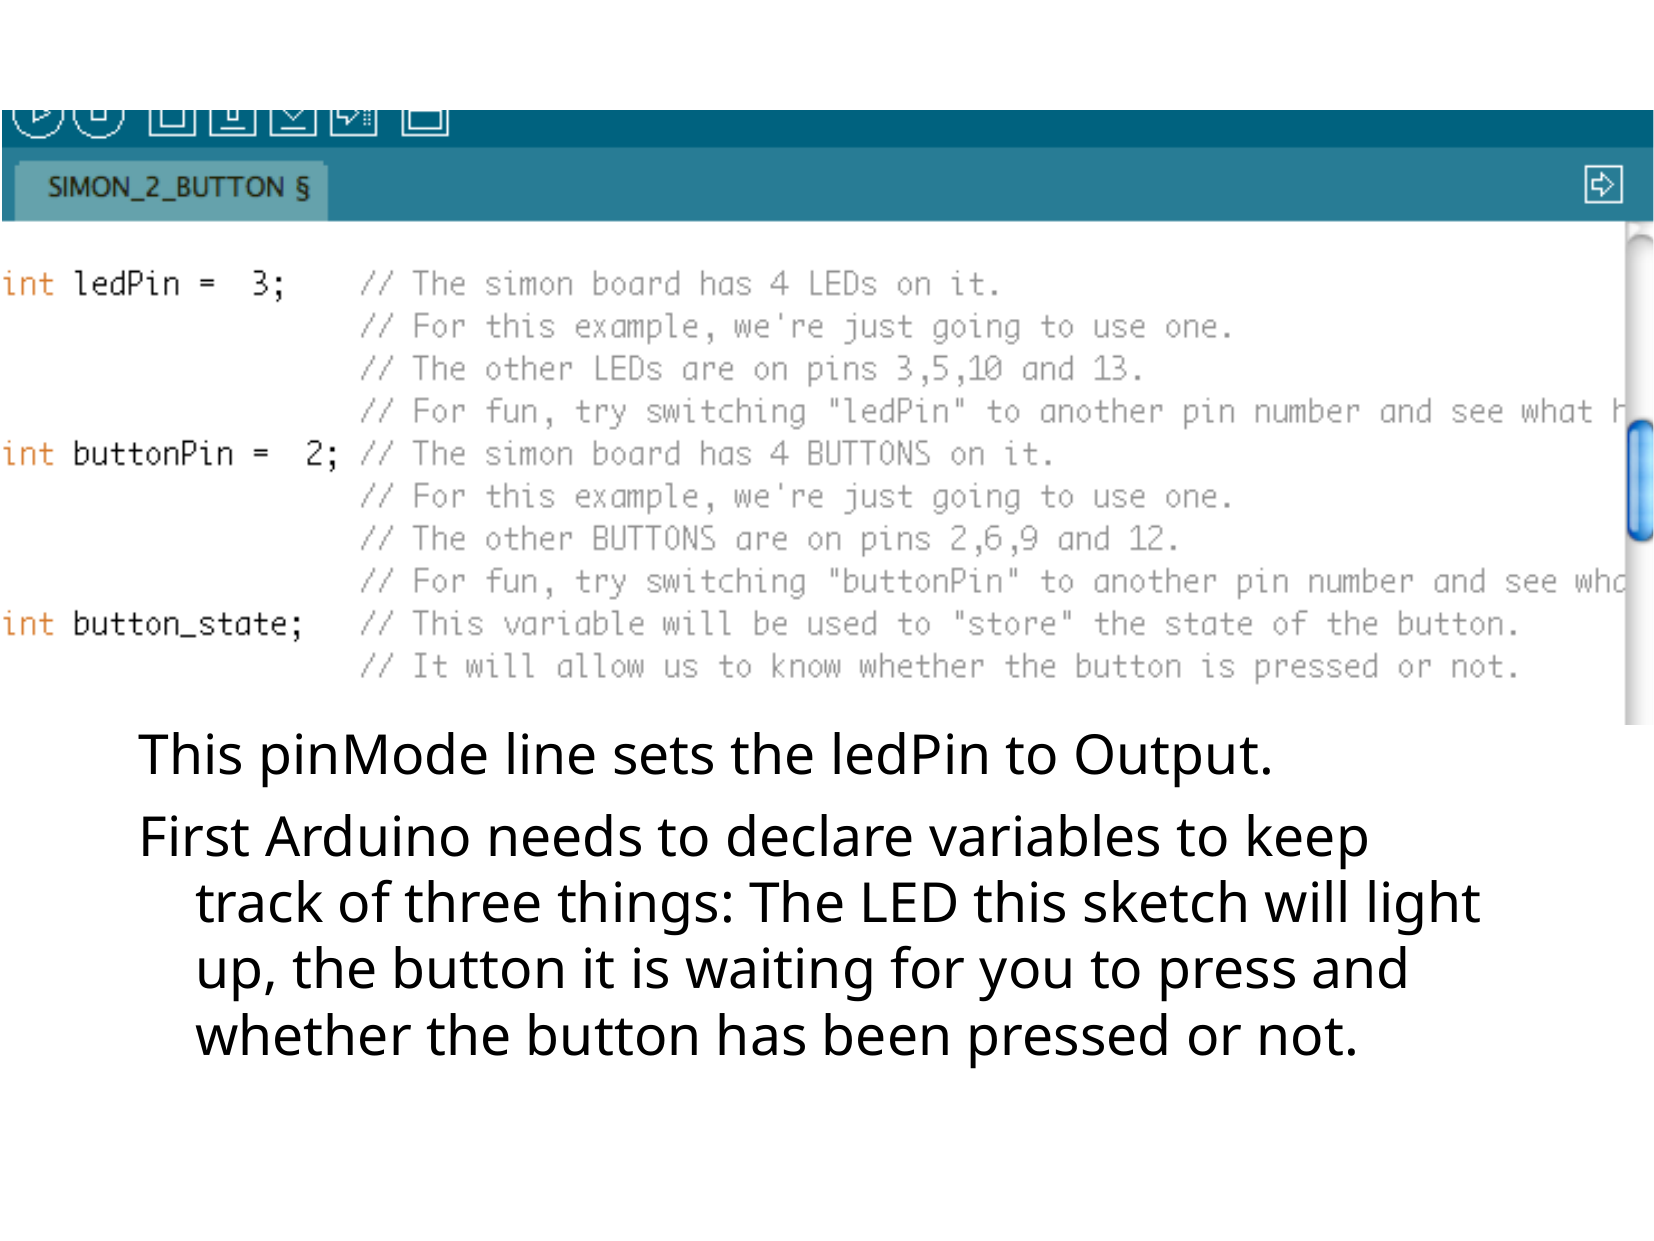

This pinMode line sets the ledPin to Output.
First Arduino needs to declare variables to keep track of three things: The LED this sketch will light up, the button it is waiting for you to press and whether the button has been pressed or not.